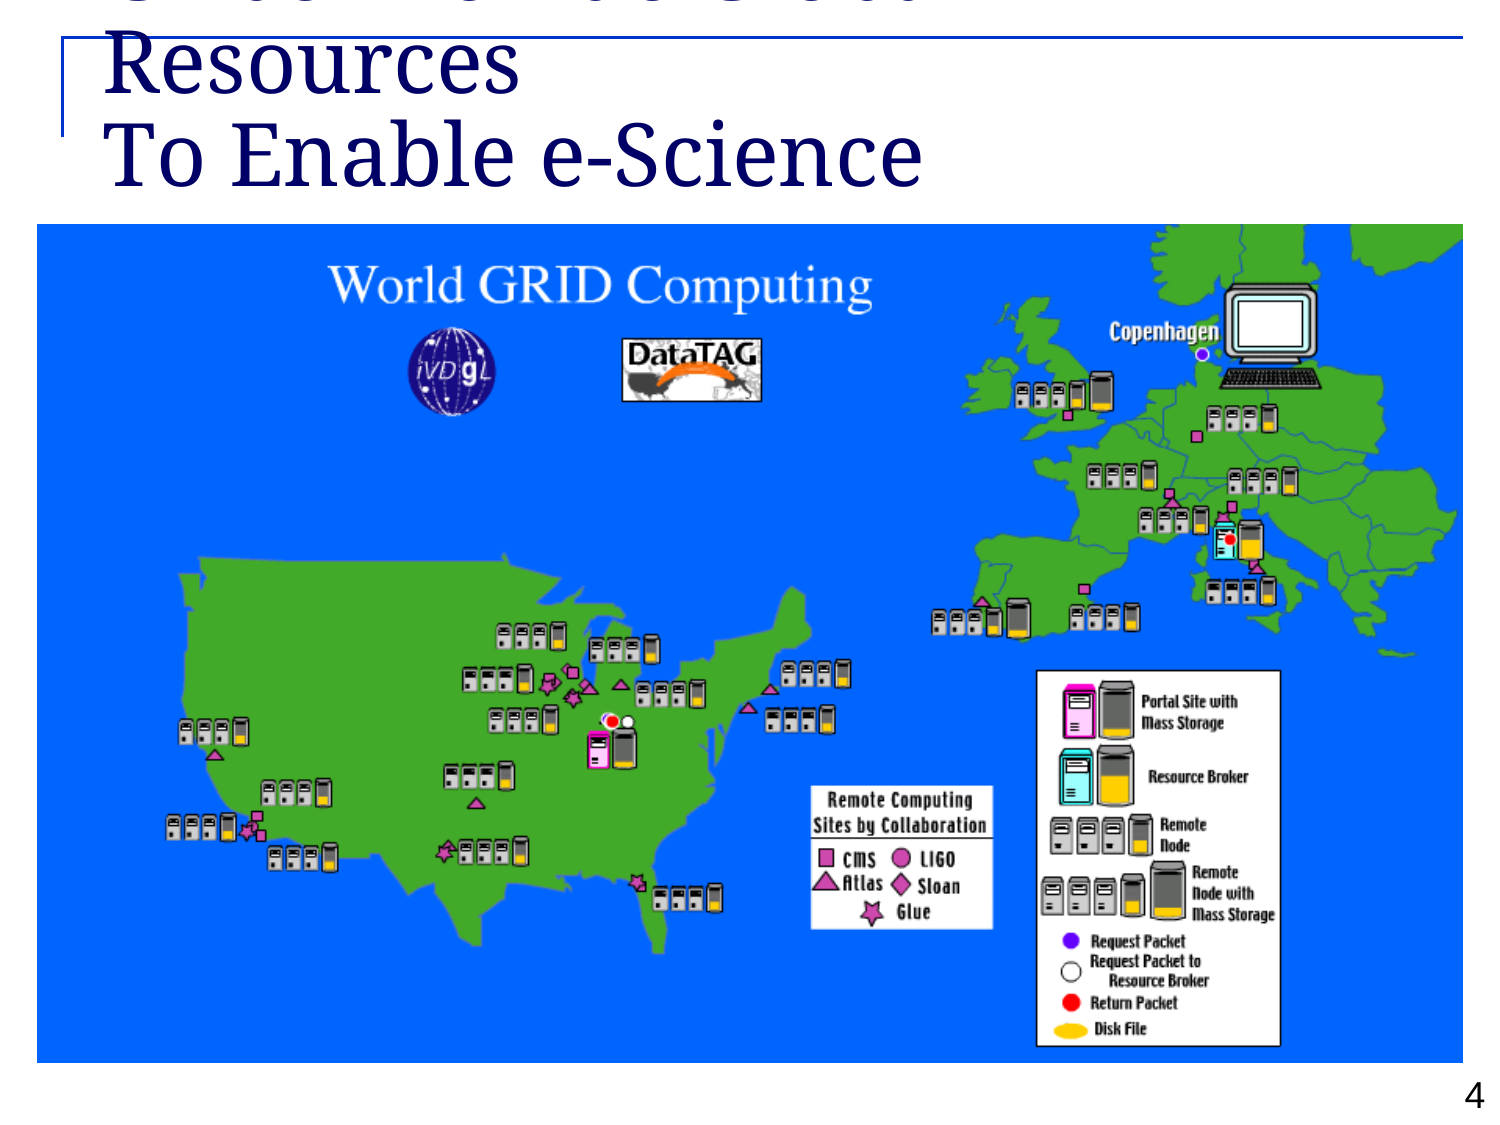

Grids Provide Global Resources
To Enable e-Science
#